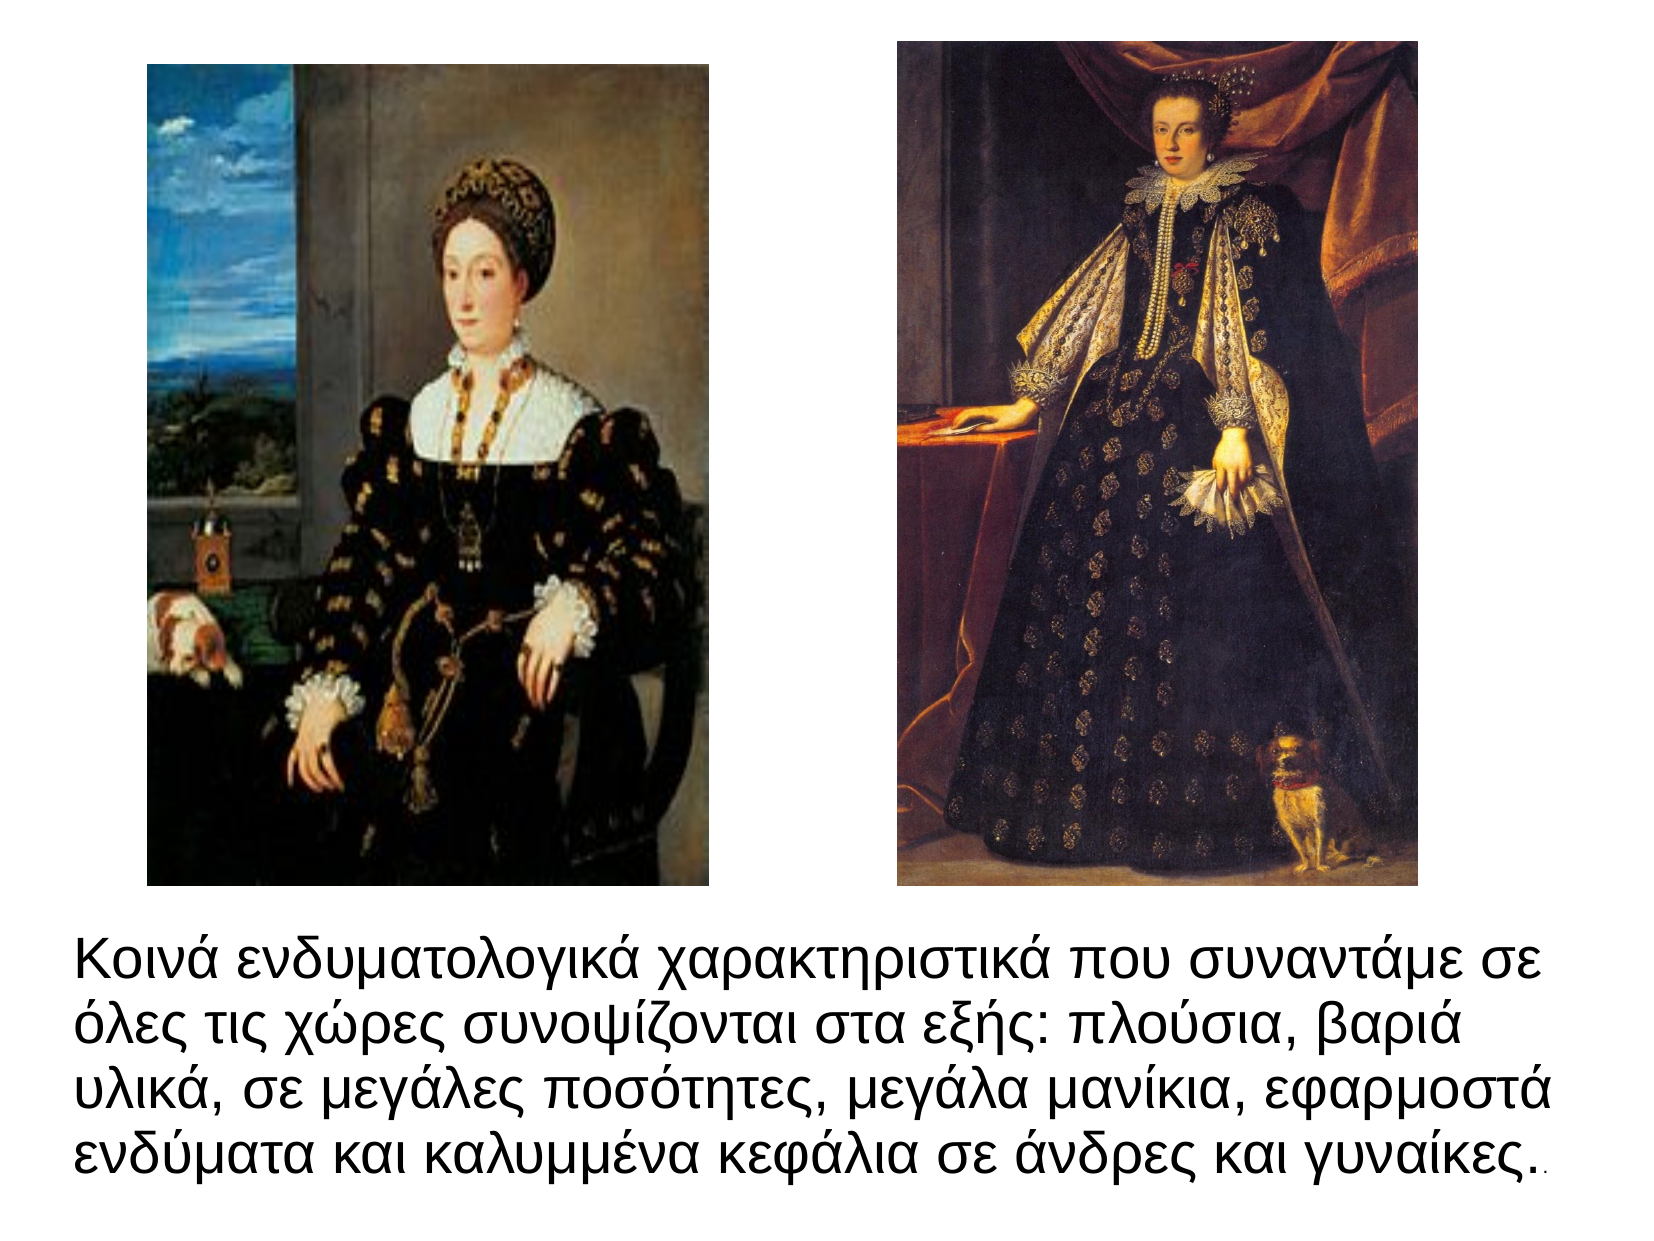

Κοινά ενδυματολογικά χαρακτηριστικά που συναντάμε σε όλες τις χώρες συνοψίζονται στα εξής: πλούσια, βαριά υλικά, σε μεγάλες ποσότητες, μεγάλα μανίκια, εφαρμοστά ενδύματα και καλυμμένα κεφάλια σε άνδρες και γυναίκες..